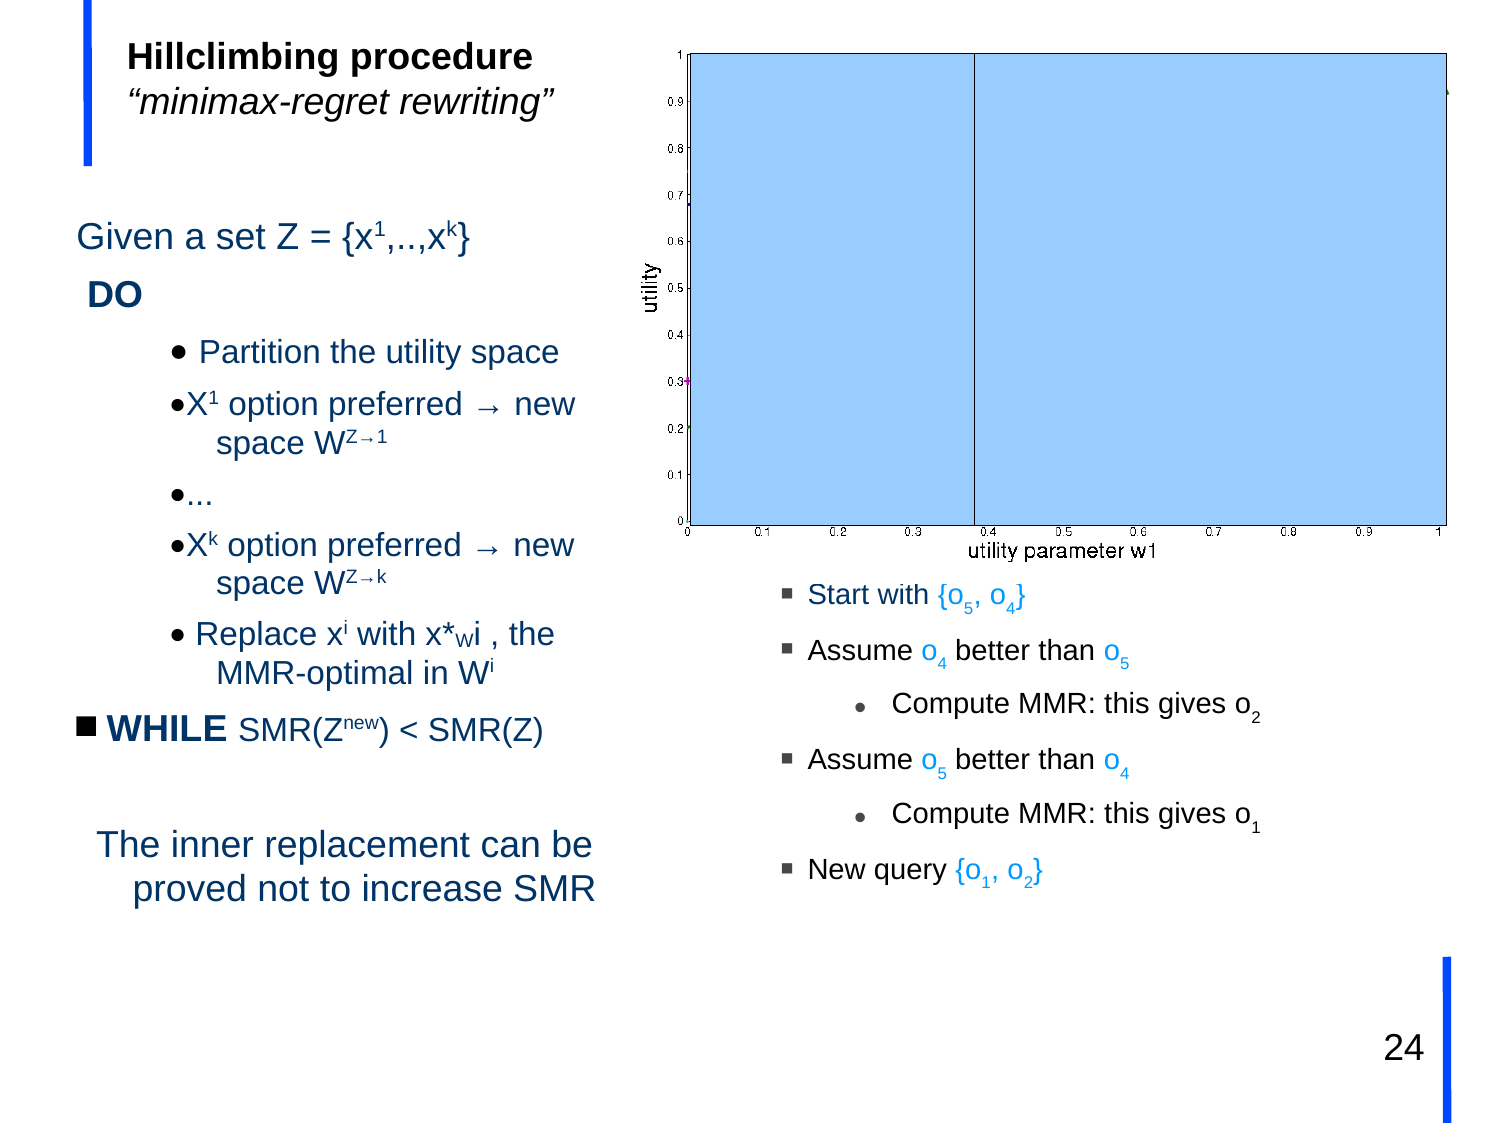

o4
o5
o2
o1
o5
o3
o1
o3
Hillclimbing procedure
“minimax-regret rewriting”
Given a set Z = {x1,..,xk}
 DO
 Partition the utility space
X1 option preferred → new space WZ→1
...
Xk option preferred → new space WZ→k
 Replace xi with x*Wi , the MMR-optimal in Wi
 WHILE SMR(Znew) < SMR(Z)
The inner replacement can be proved not to increase SMR
# Start with {o5, o4}
Assume o4 better than o5
Compute MMR: this gives o2
Assume o5 better than o4
Compute MMR: this gives o1
New query {o1, o2}
24